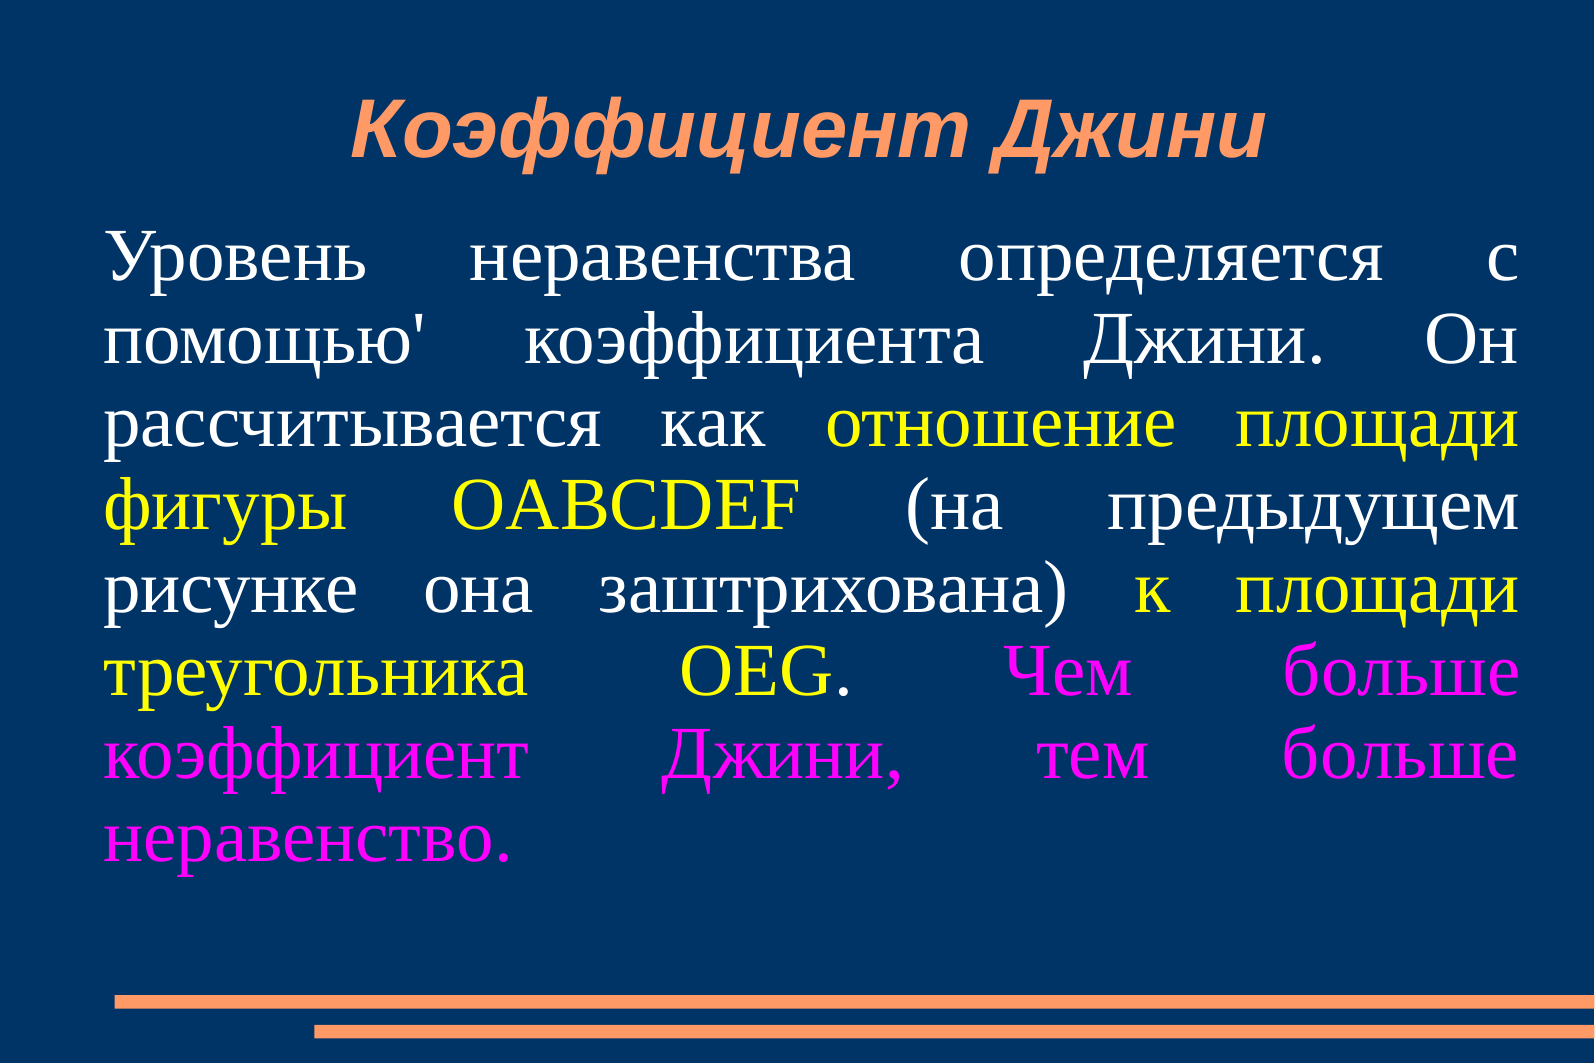

# Коэффициент Джини
Уровень неравенства определяется с помощью' коэффициента Джини. Он рассчитывается как отношение площади фигуры OABCDEF (на предыдущем рисунке она заштрихована) к площади треугольника ОEG. Чем больше коэффициент Джини, тем больше неравенство.